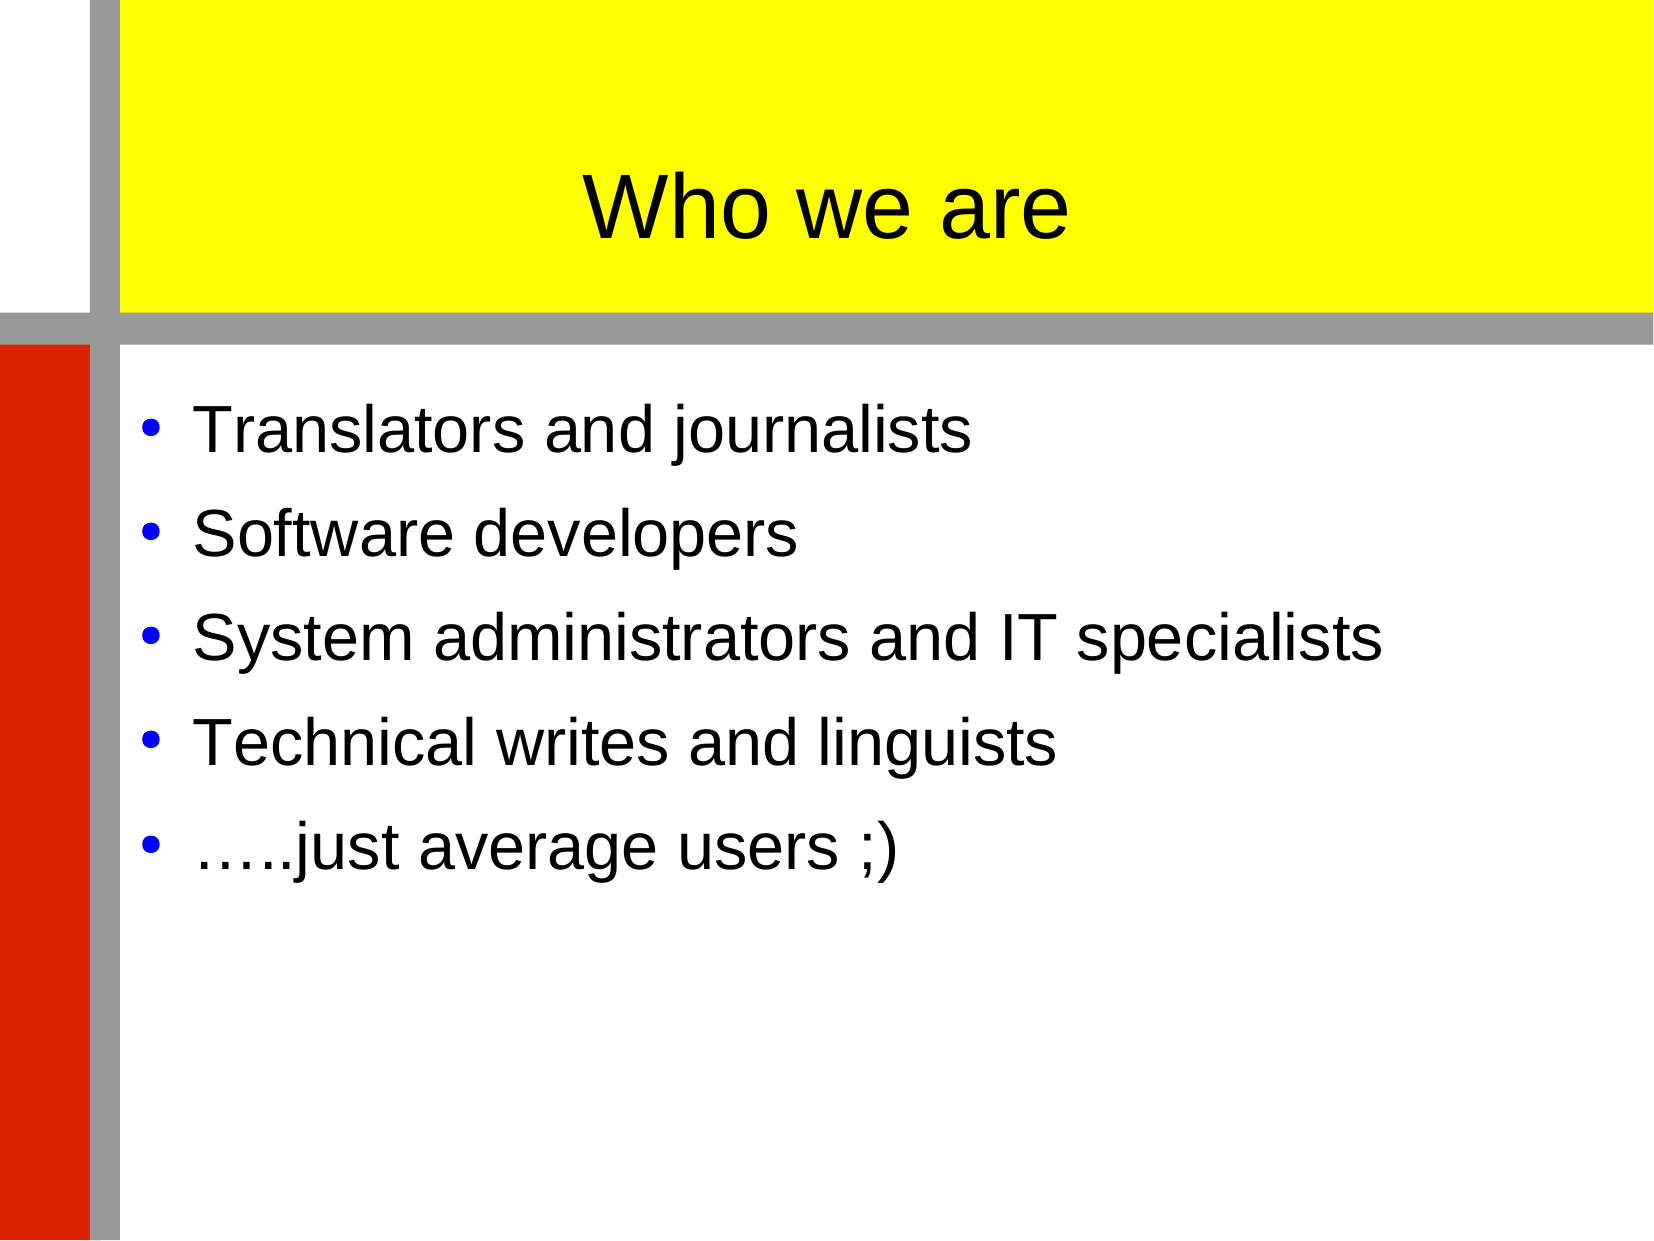

# Who we are
Translators and journalists
Software developers
System administrators and IT specialists
Technical writes and linguists
…..just average users ;)